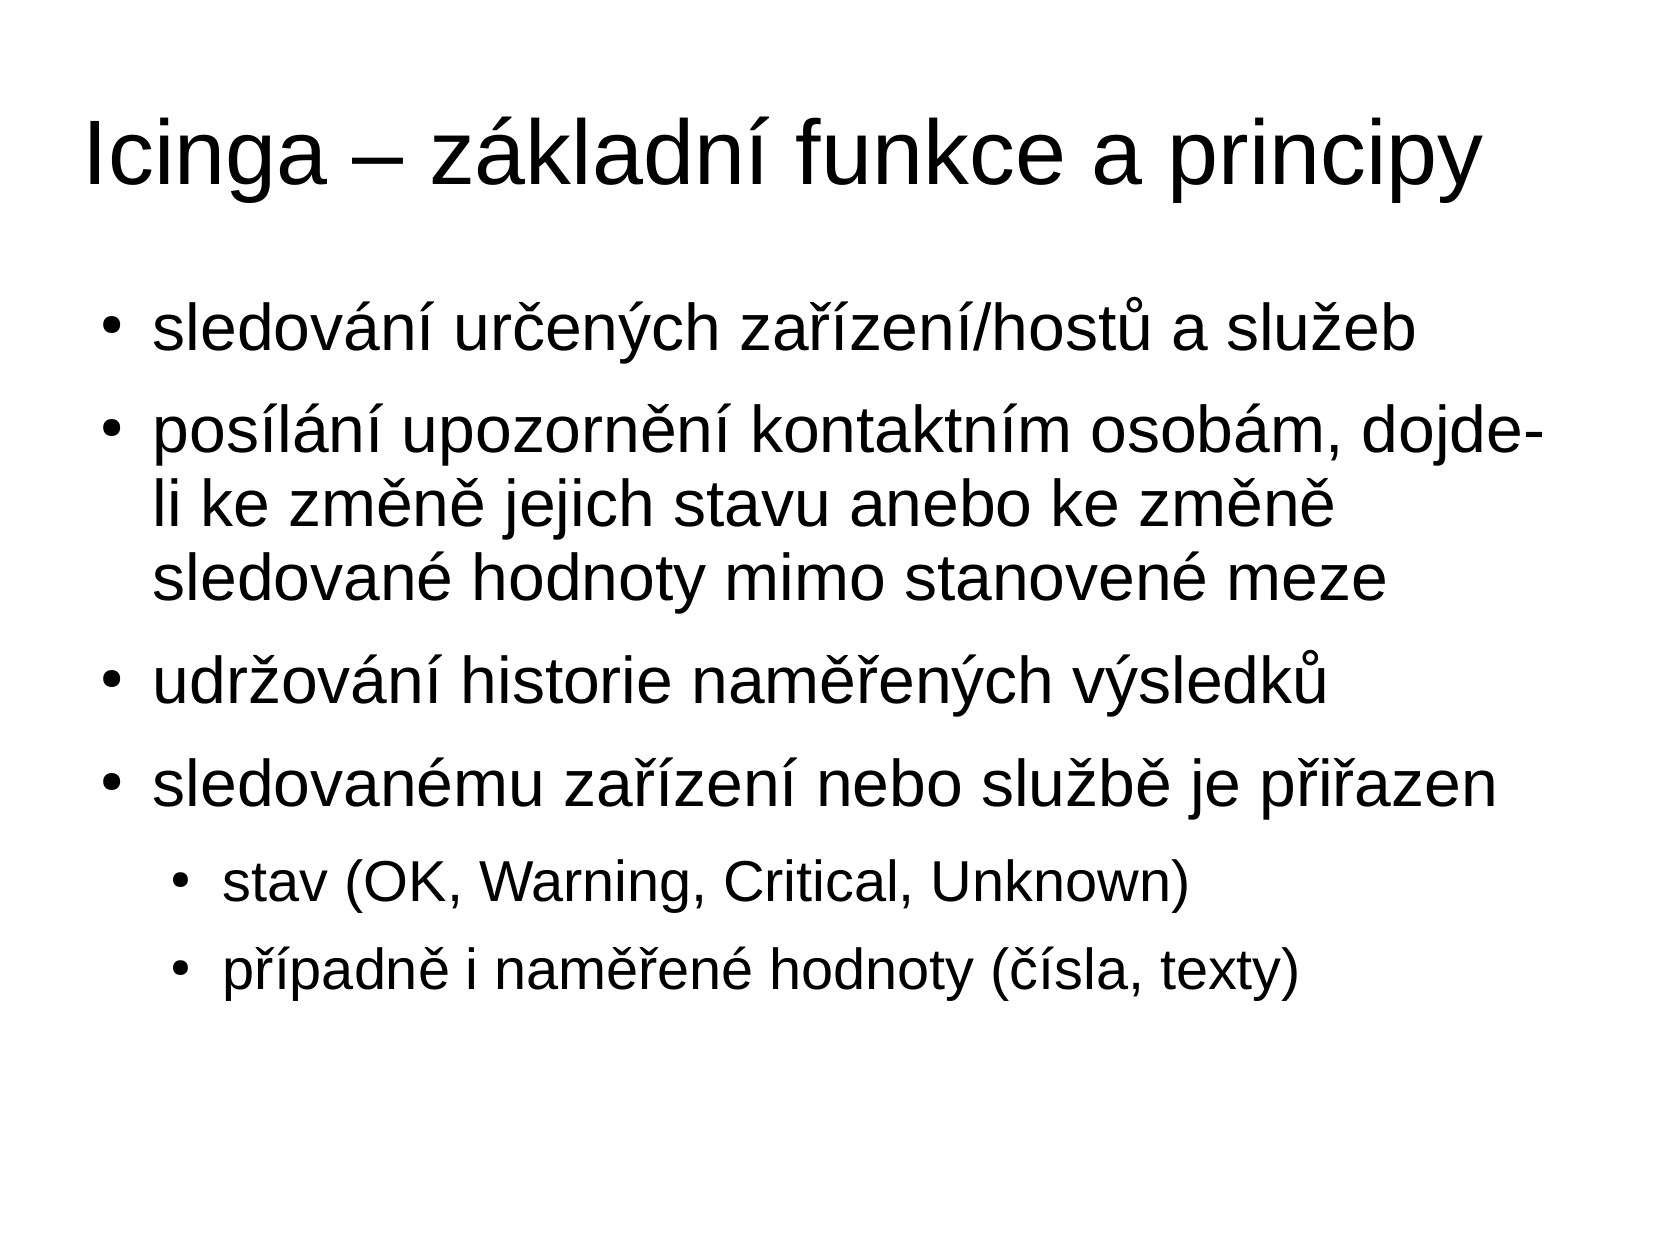

# Icinga – základní funkce a principy
sledování určených zařízení/hostů a služeb
posílání upozornění kontaktním osobám, dojde-li ke změně jejich stavu anebo ke změně sledované hodnoty mimo stanovené meze
udržování historie naměřených výsledků
sledovanému zařízení nebo službě je přiřazen
stav (OK, Warning, Critical, Unknown)
případně i naměřené hodnoty (čísla, texty)